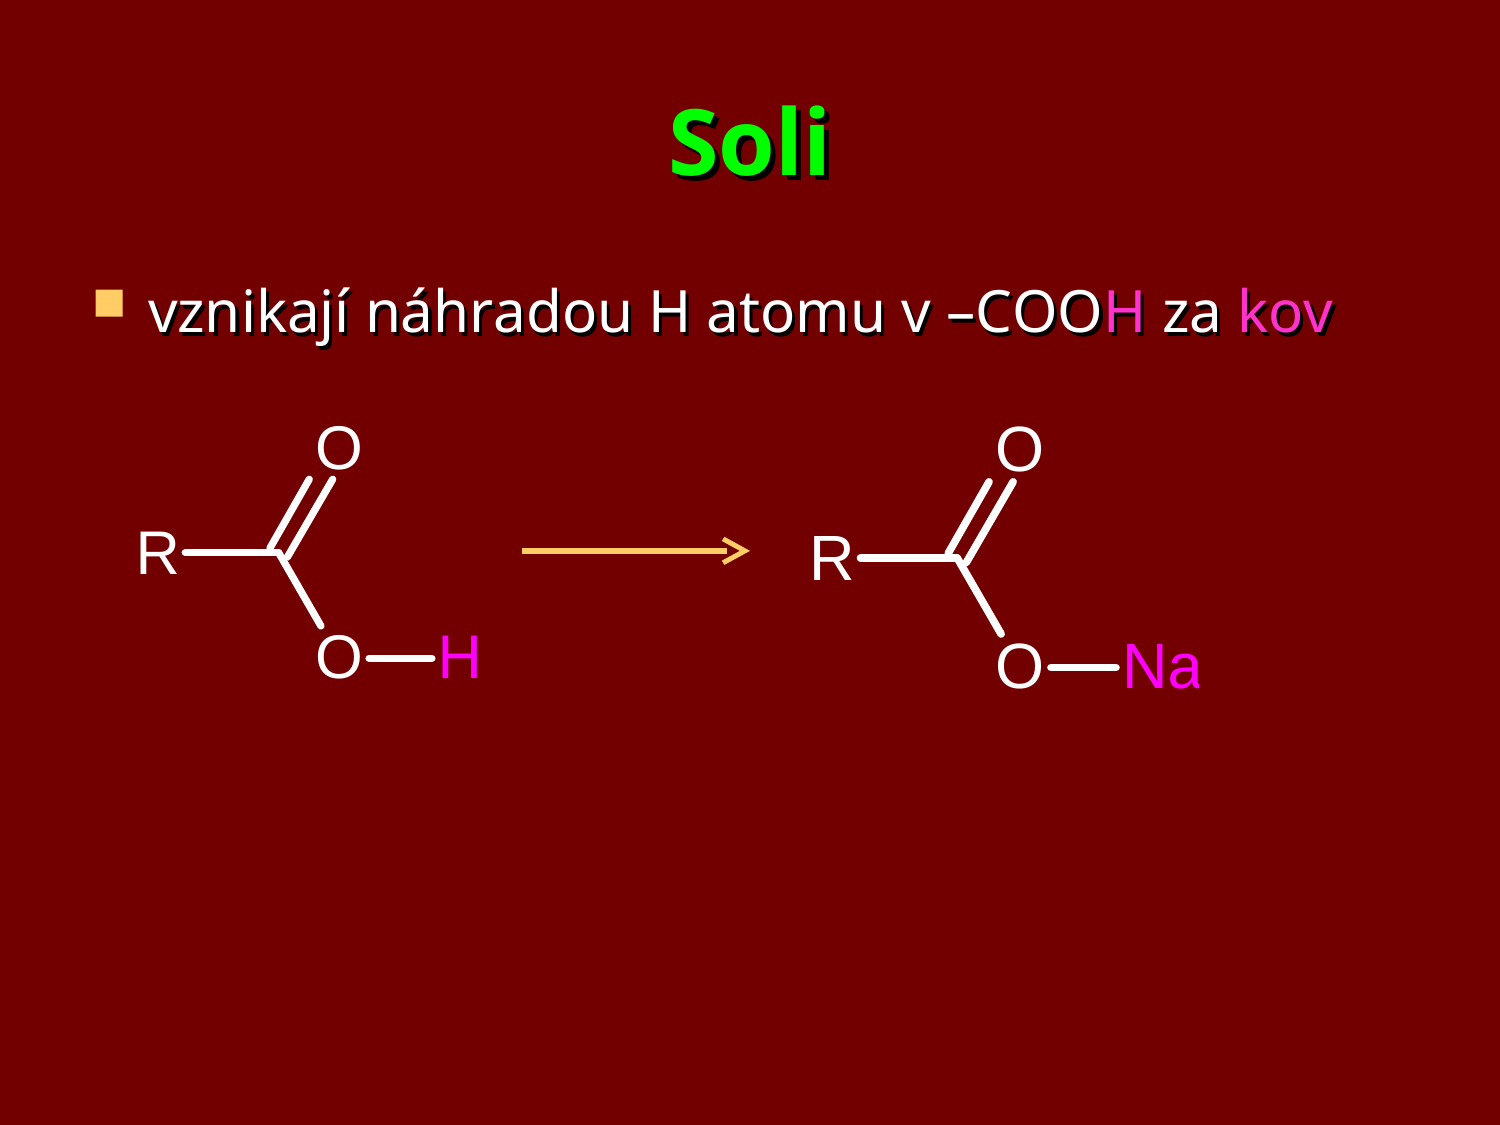

# Soli
vznikají náhradou H atomu v –COOH za kov